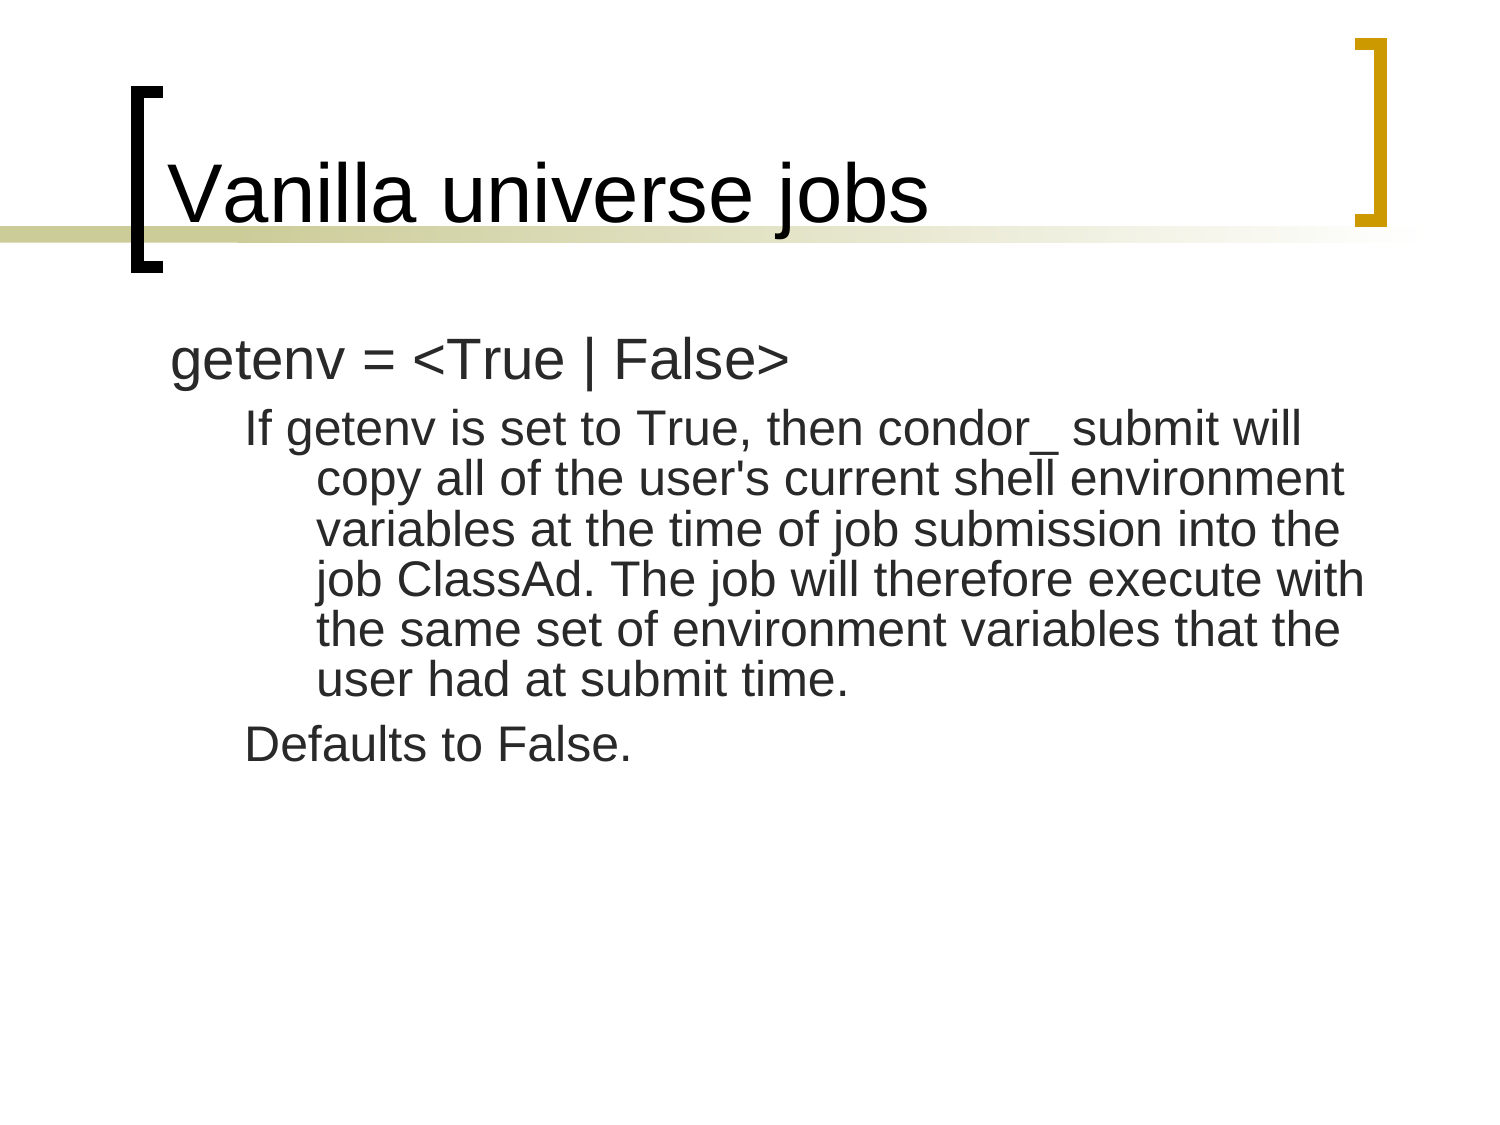

# Vanilla universe jobs
getenv = <True | False>
If getenv is set to True, then condor_ submit will copy all of the user's current shell environment variables at the time of job submission into the job ClassAd. The job will therefore execute with the same set of environment variables that the user had at submit time.
Defaults to False.